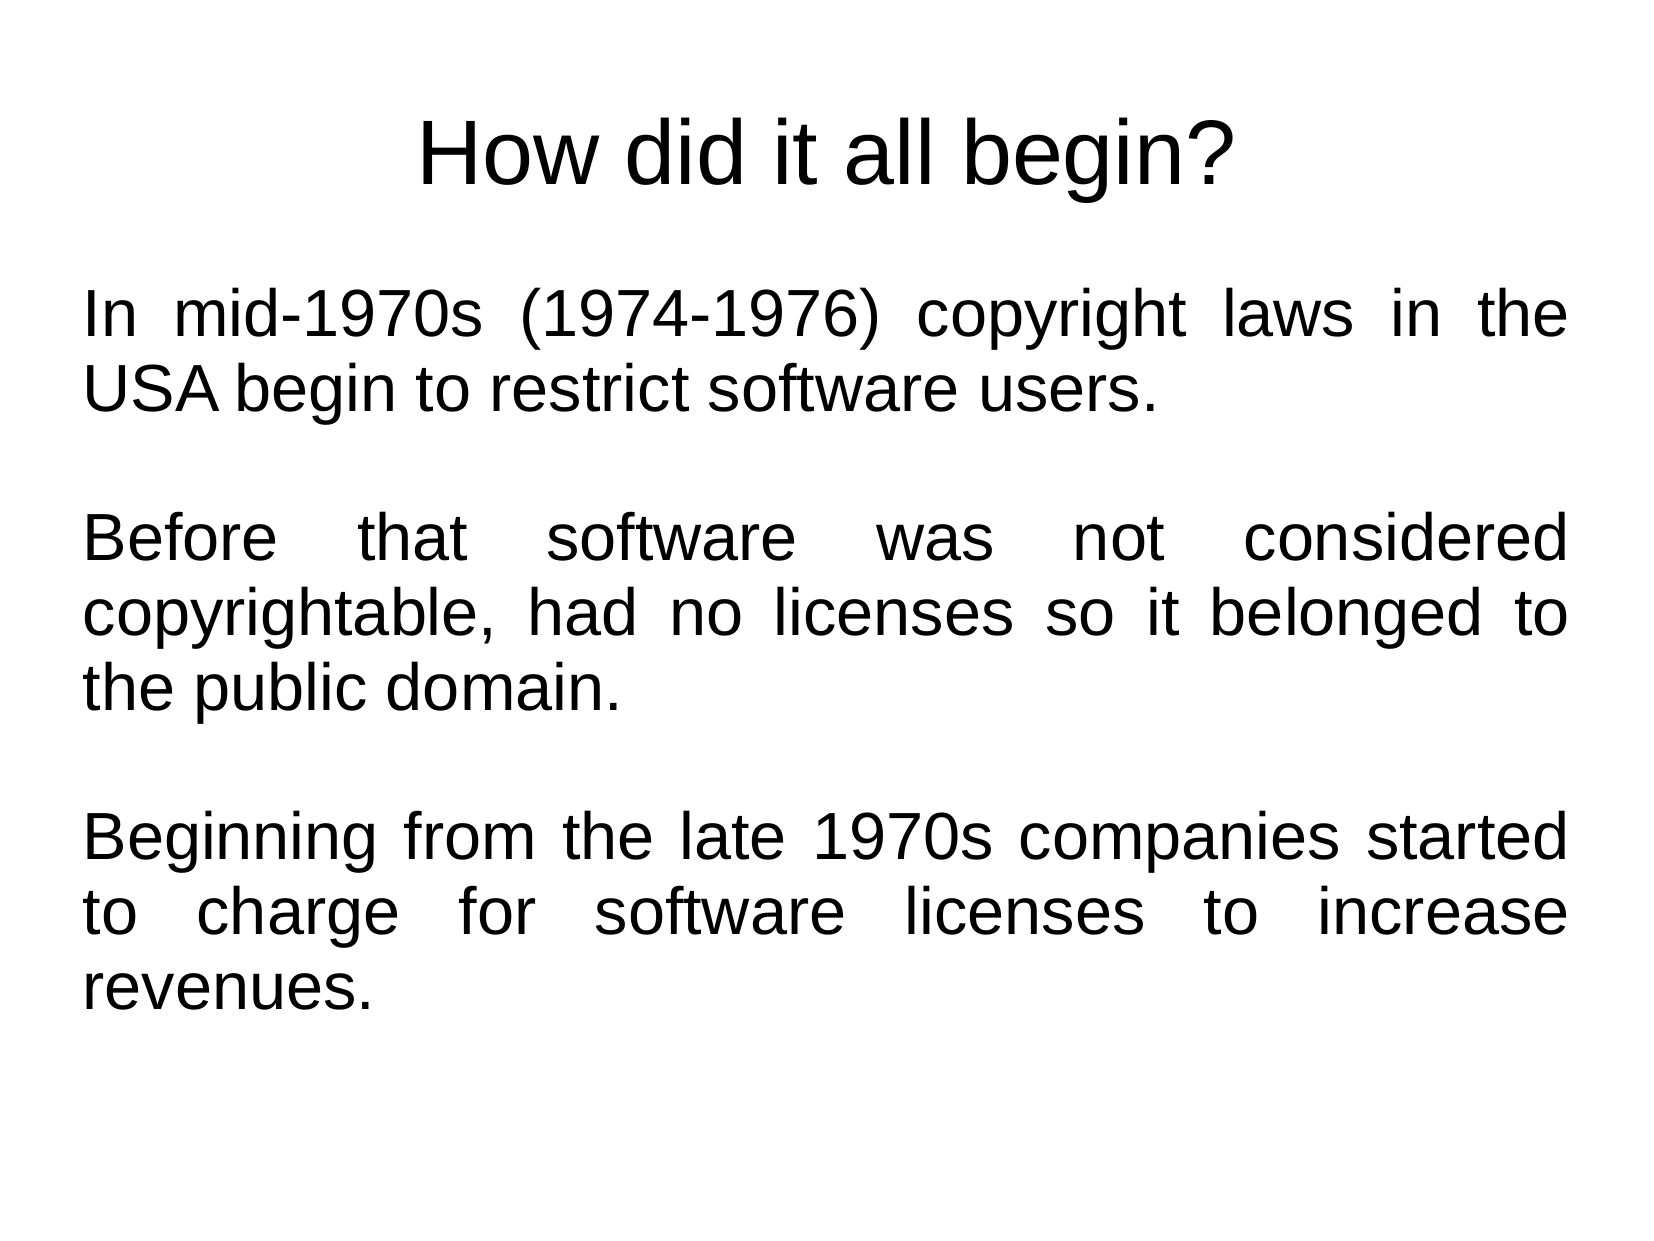

# How did it all begin?
In mid-1970s (1974-1976) copyright laws in the USA begin to restrict software users.
Before that software was not considered copyrightable, had no licenses so it belonged to the public domain.
Beginning from the late 1970s companies started to charge for software licenses to increase revenues.